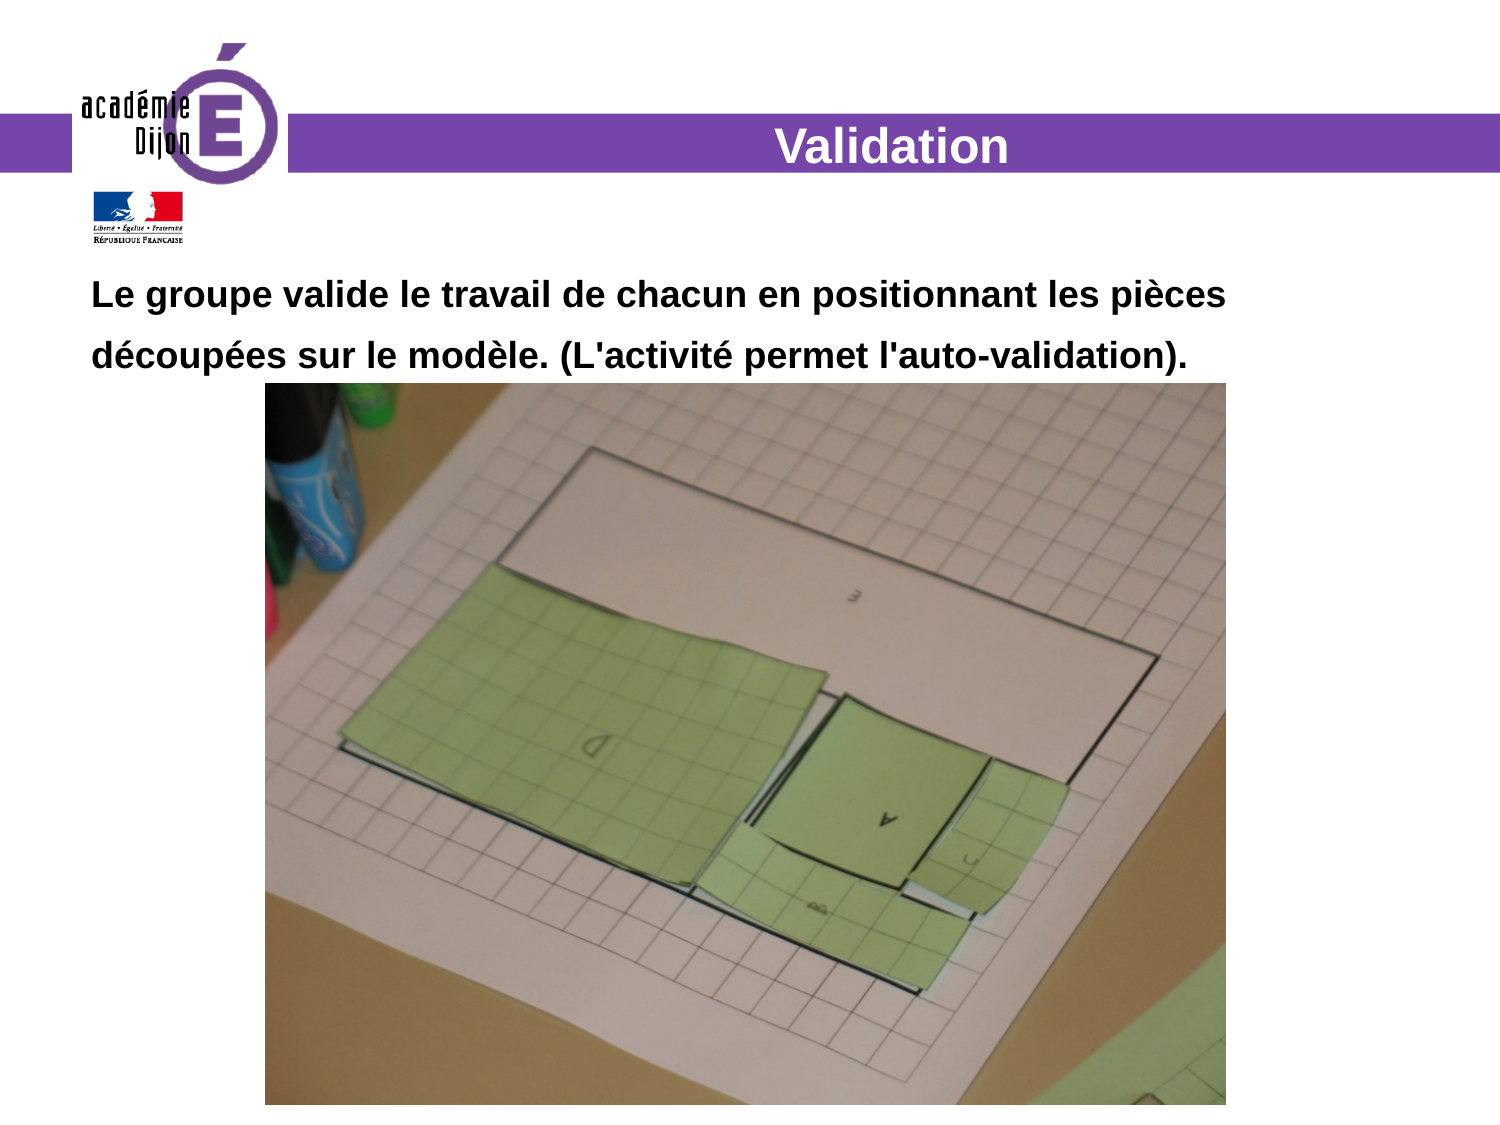

# Validation
Le groupe valide le travail de chacun en positionnant les pièces
découpées sur le modèle. (L'activité permet l'auto-validation).